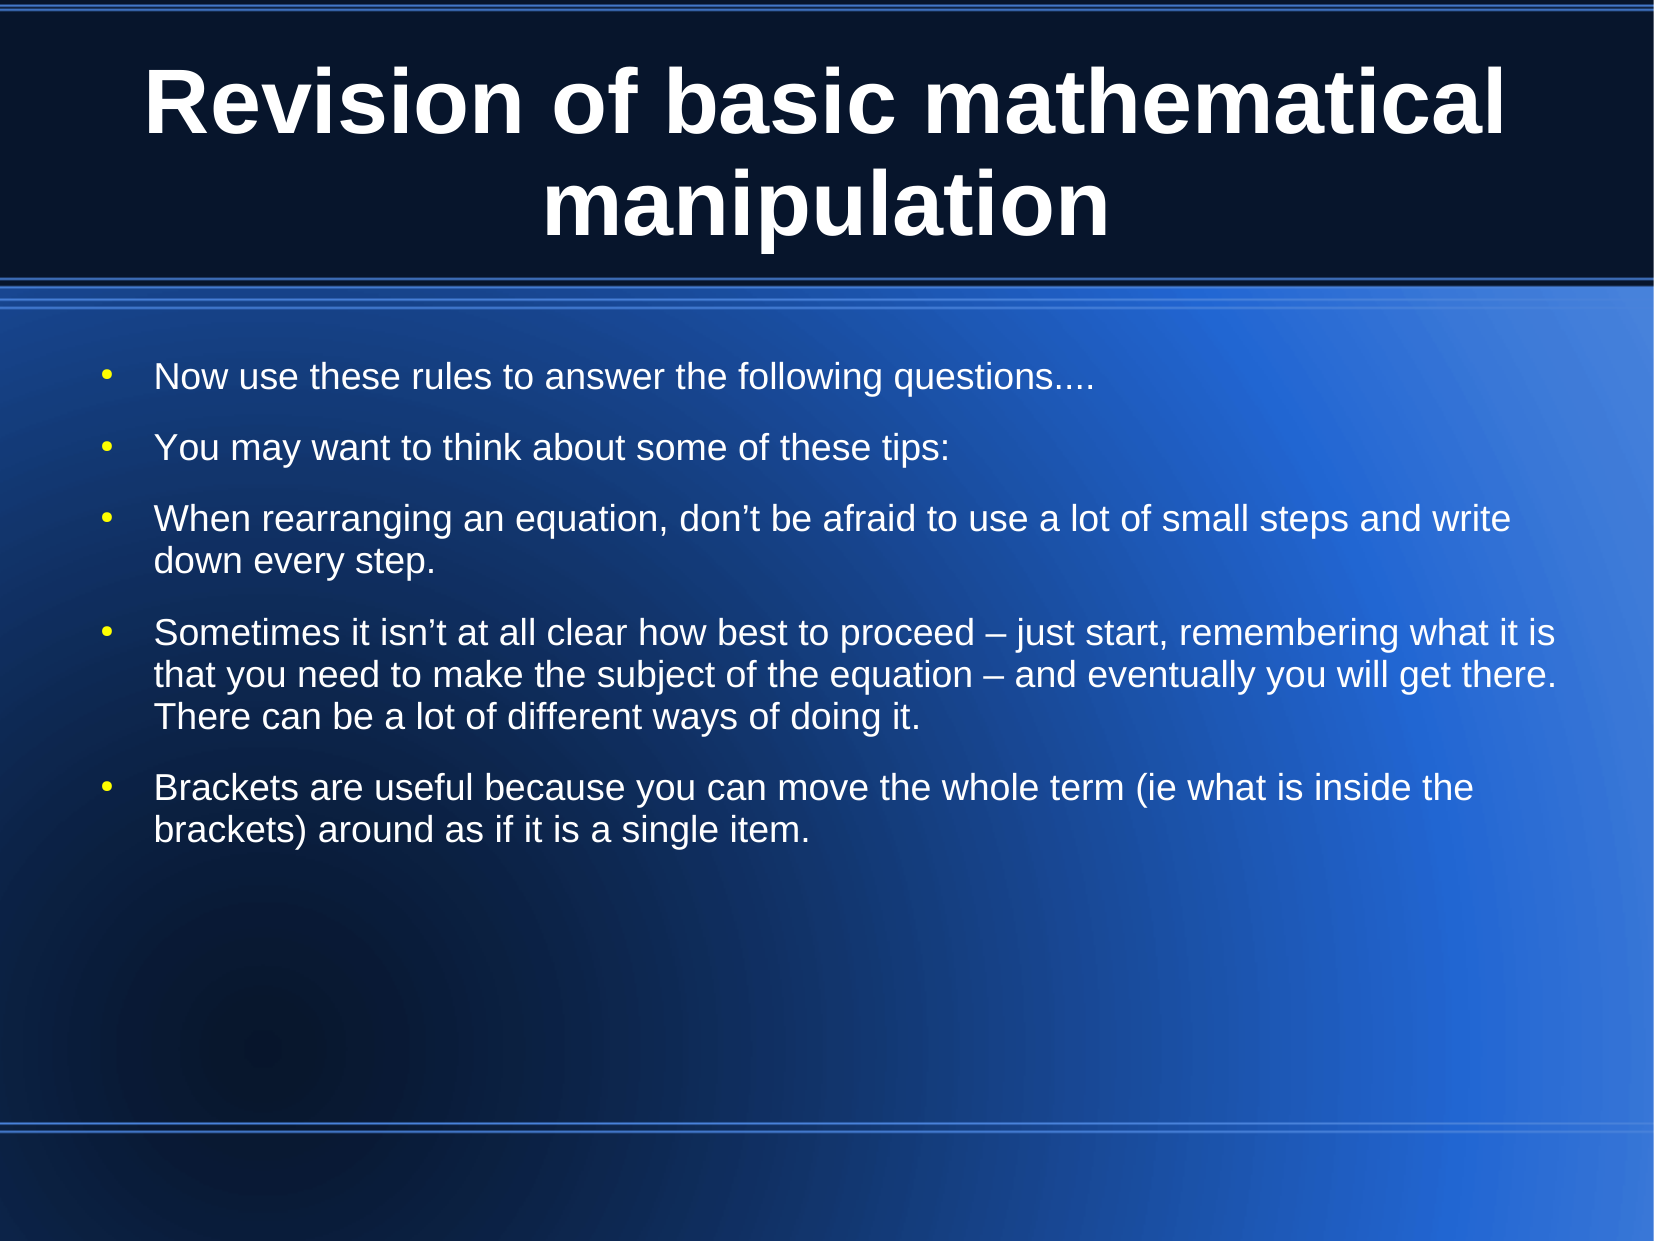

# Revision of basic mathematical manipulation
Now use these rules to answer the following questions....
You may want to think about some of these tips:
When rearranging an equation, don’t be afraid to use a lot of small steps and write down every step.
Sometimes it isn’t at all clear how best to proceed – just start, remembering what it is that you need to make the subject of the equation – and eventually you will get there. There can be a lot of different ways of doing it.
Brackets are useful because you can move the whole term (ie what is inside the brackets) around as if it is a single item.